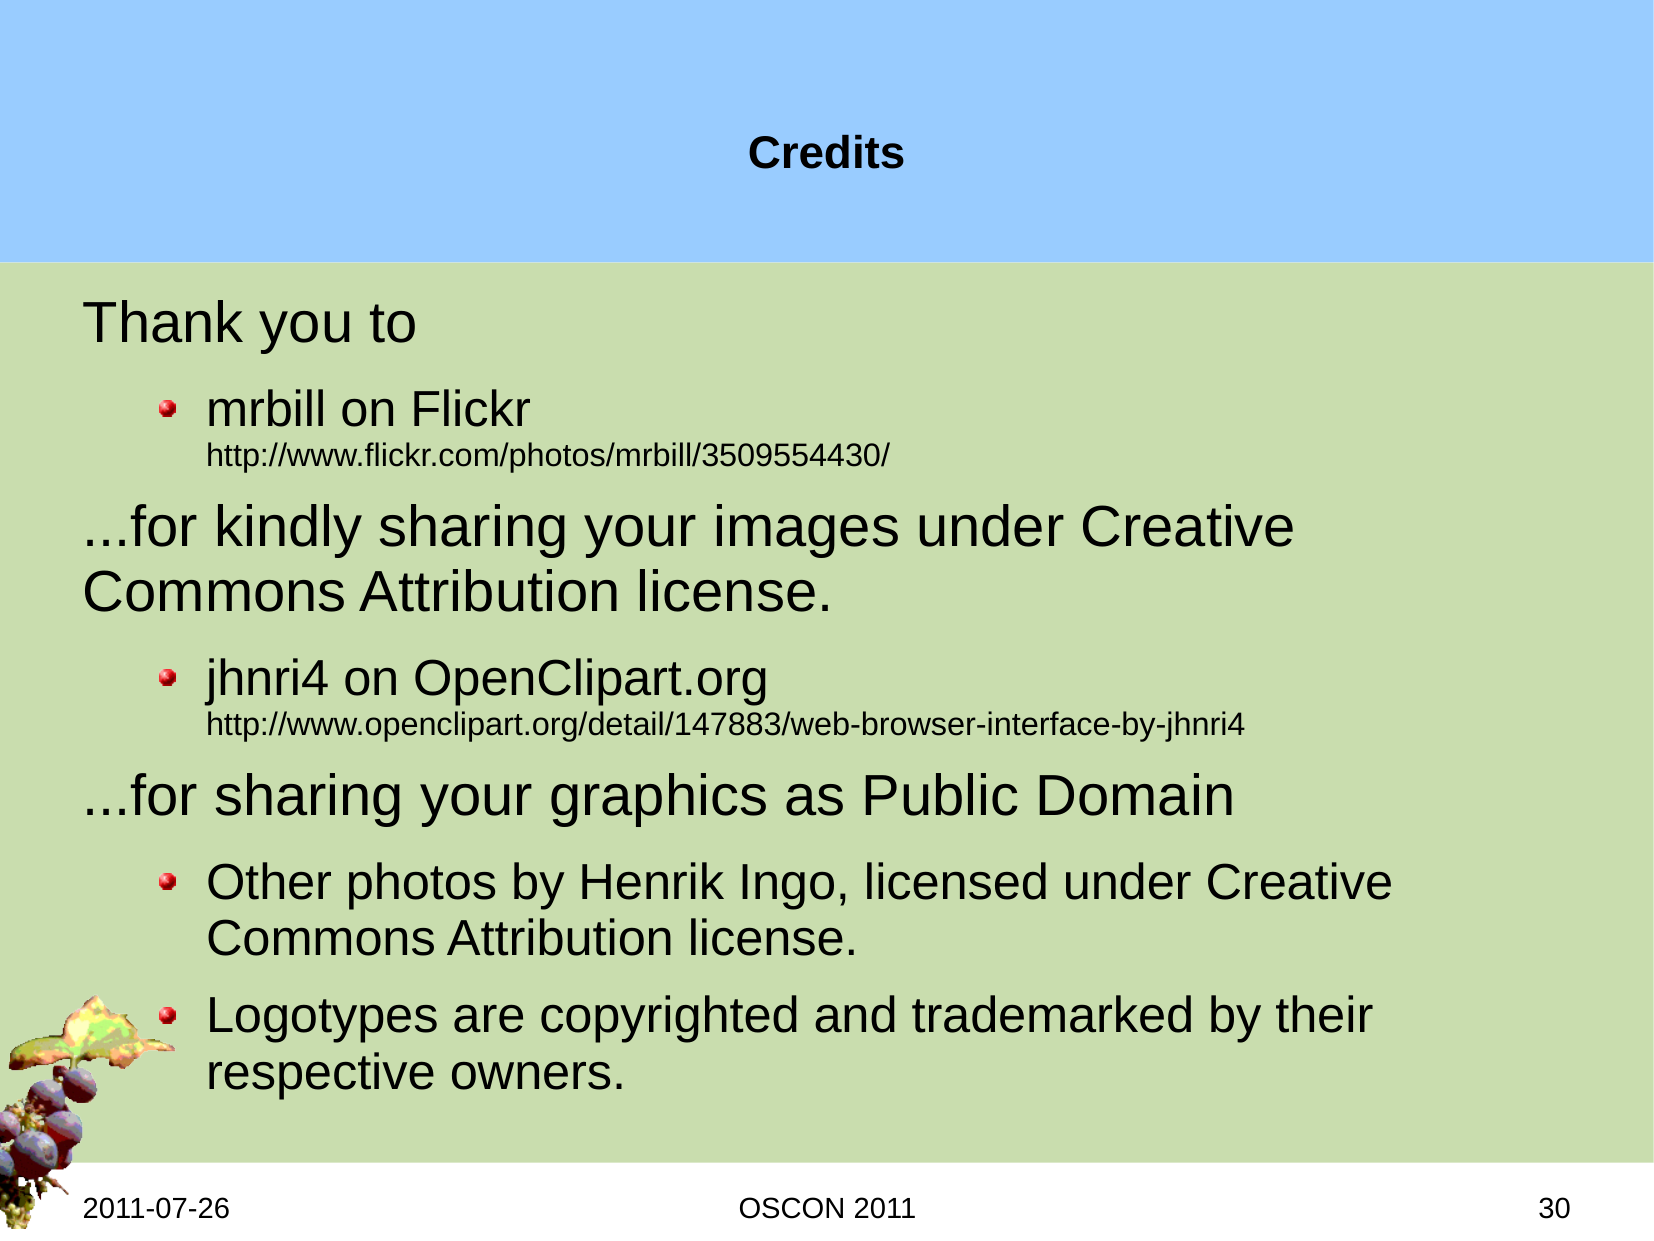

# Credits
Thank you to
mrbill on Flickr
http://www.flickr.com/photos/mrbill/3509554430/
...for kindly sharing your images under Creative Commons Attribution license.
jhnri4 on OpenClipart.org
http://www.openclipart.org/detail/147883/web-browser-interface-by-jhnri4
...for sharing your graphics as Public Domain
Other photos by Henrik Ingo, licensed under Creative Commons Attribution license.
Logotypes are copyrighted and trademarked by their respective owners.
2011-07-26
OSCON 2011
30